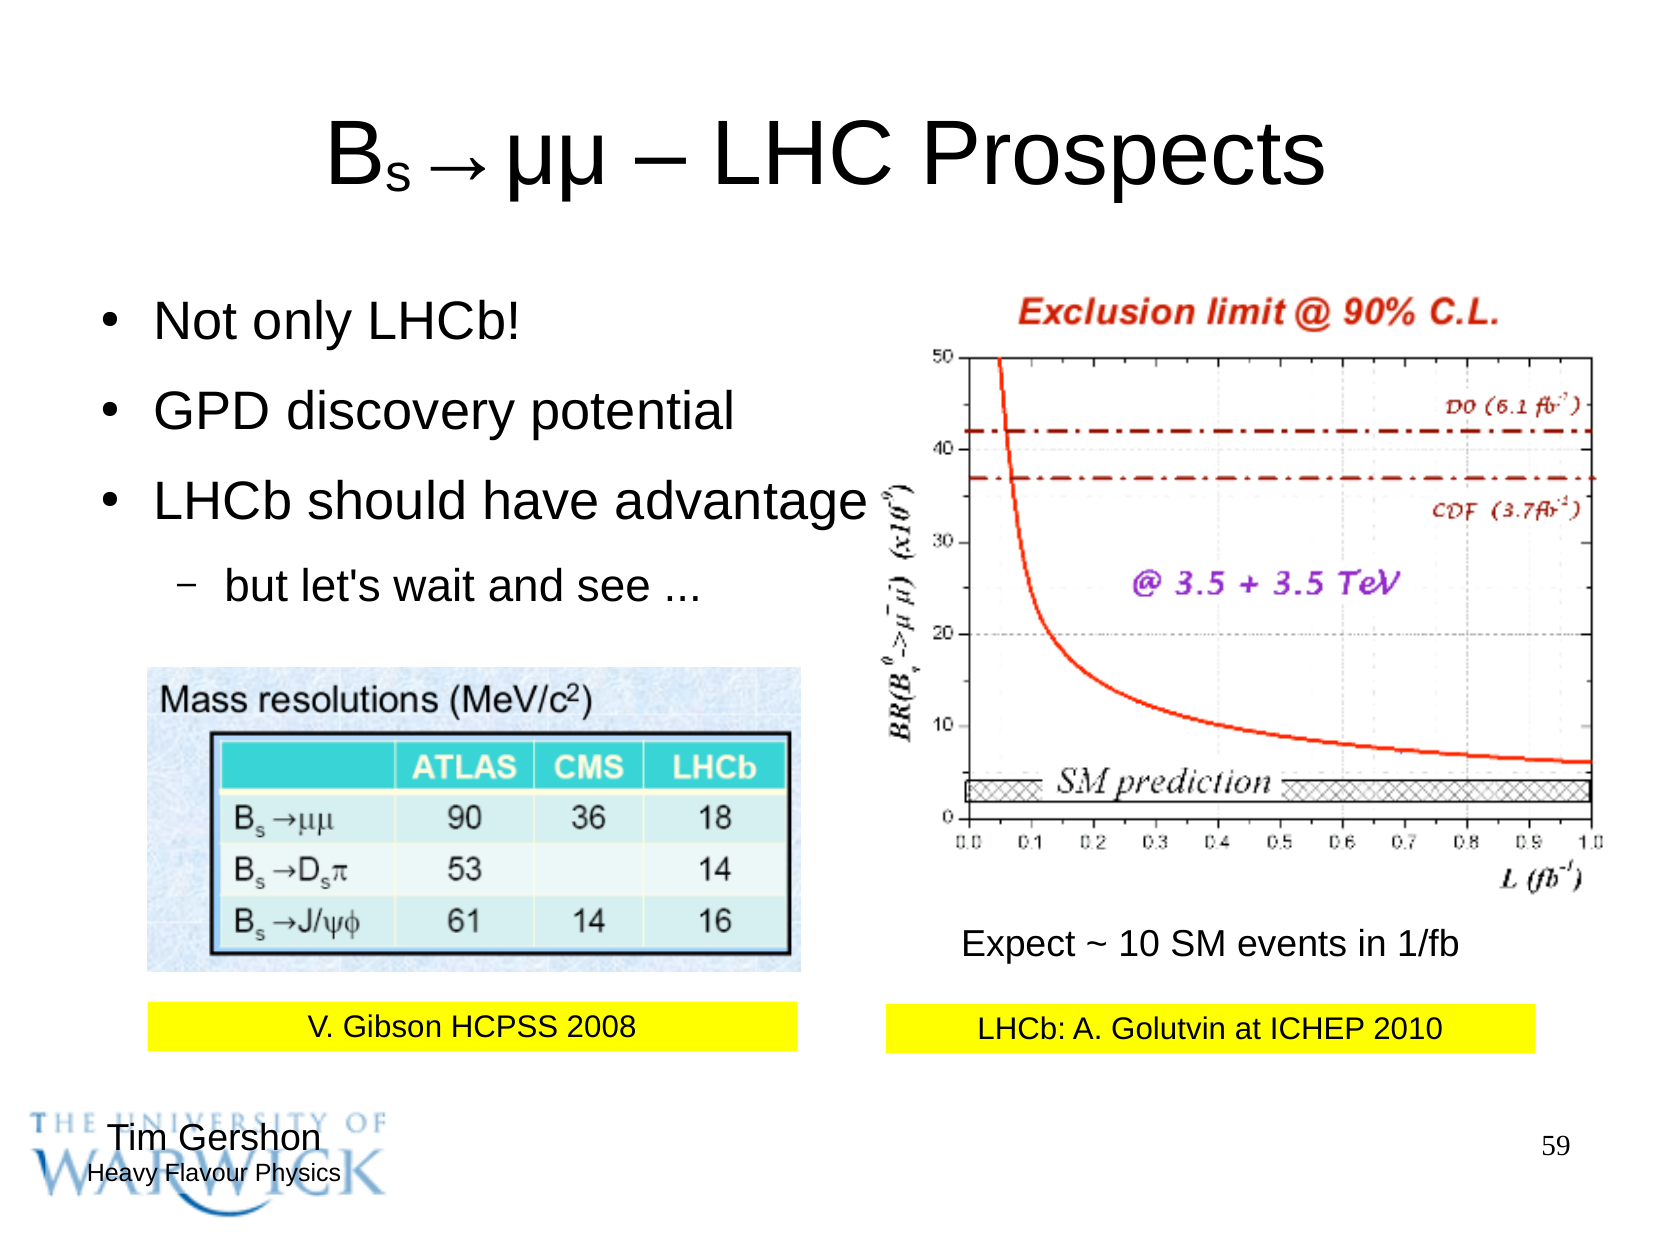

# Bs→μμ – LHC Prospects
Not only LHCb!
GPD discovery potential
LHCb should have advantage
but let's wait and see ...
Expect ~ 10 SM events in 1/fb
V. Gibson HCPSS 2008
LHCb: A. Golutvin at ICHEP 2010
Tim Gershon
B physics experiments
Tim Gershon
Heavy Flavour Physics
59